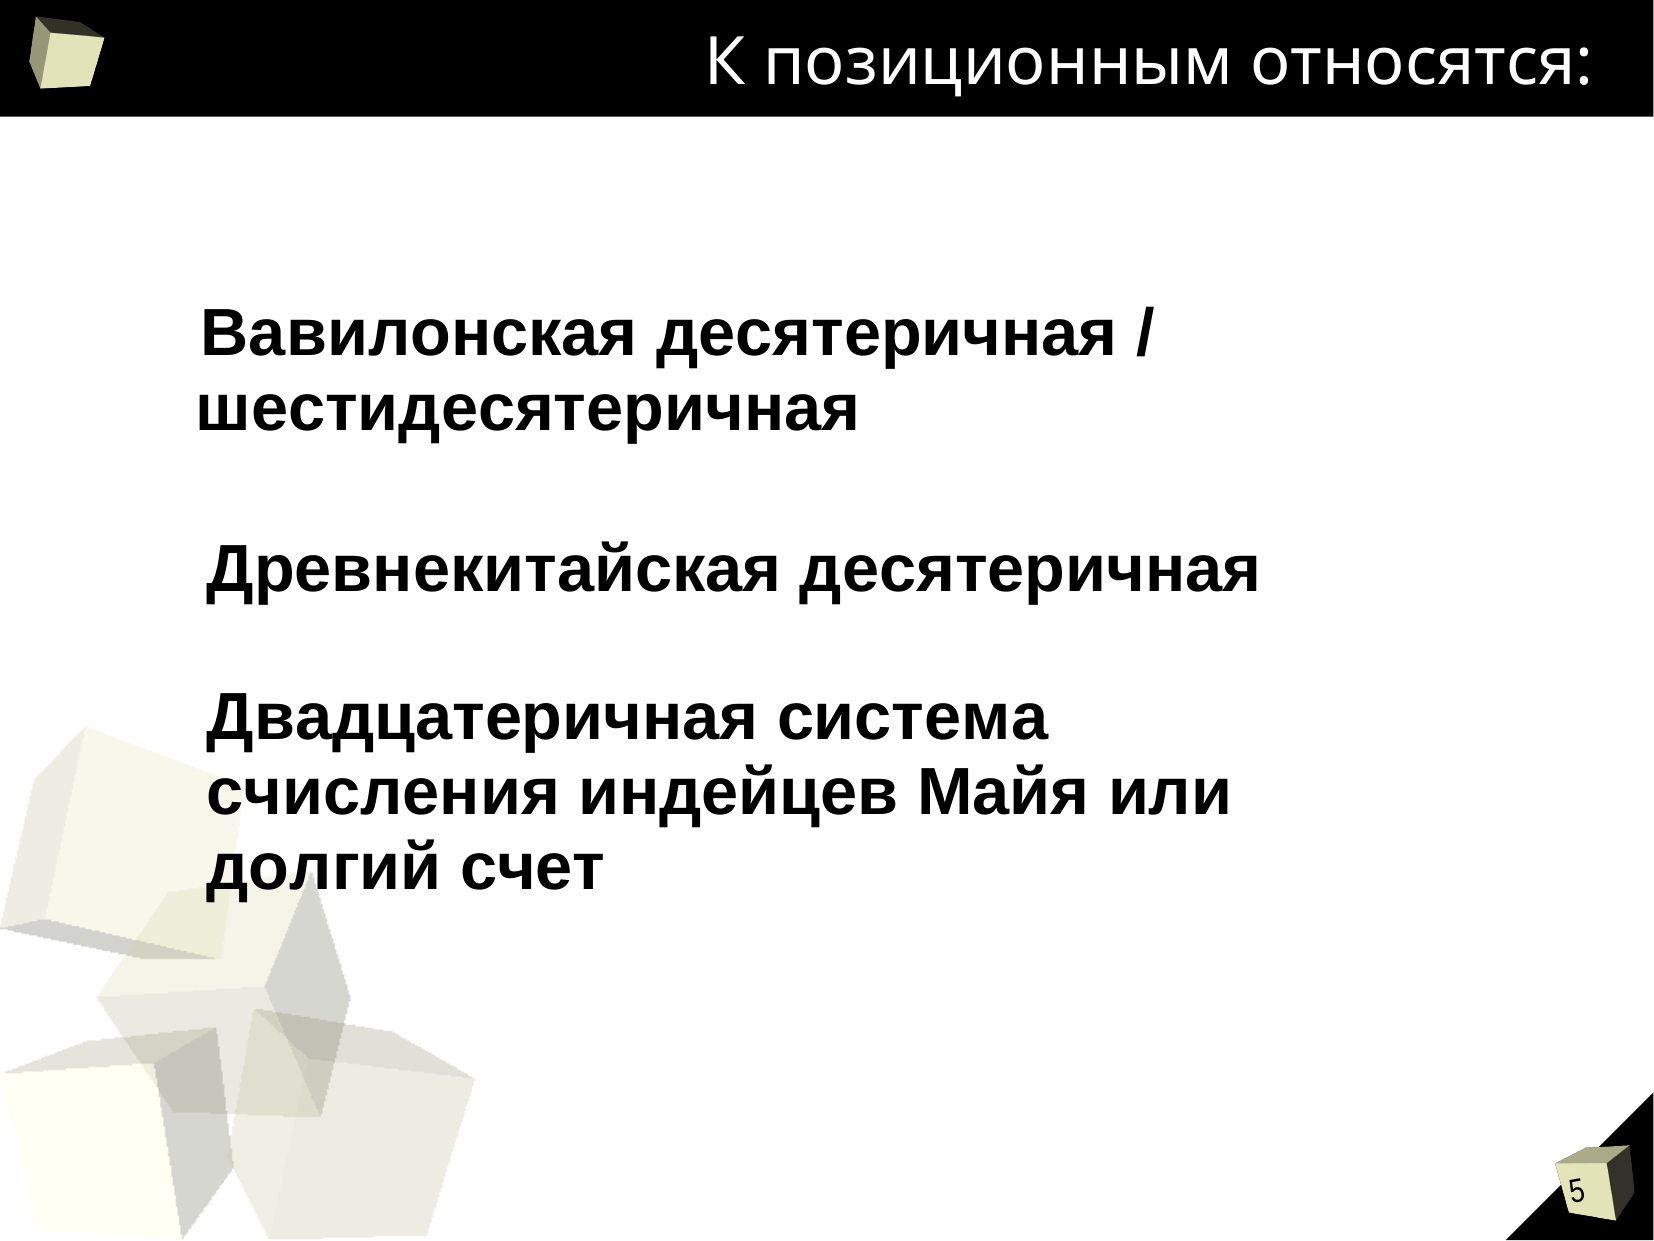

# К позиционным относятся:
Вавилонская десятеричная / шестидесятеричная
Древнекитайская десятеричная
Двадцатеричная система счисления индейцев Майя или долгий счет